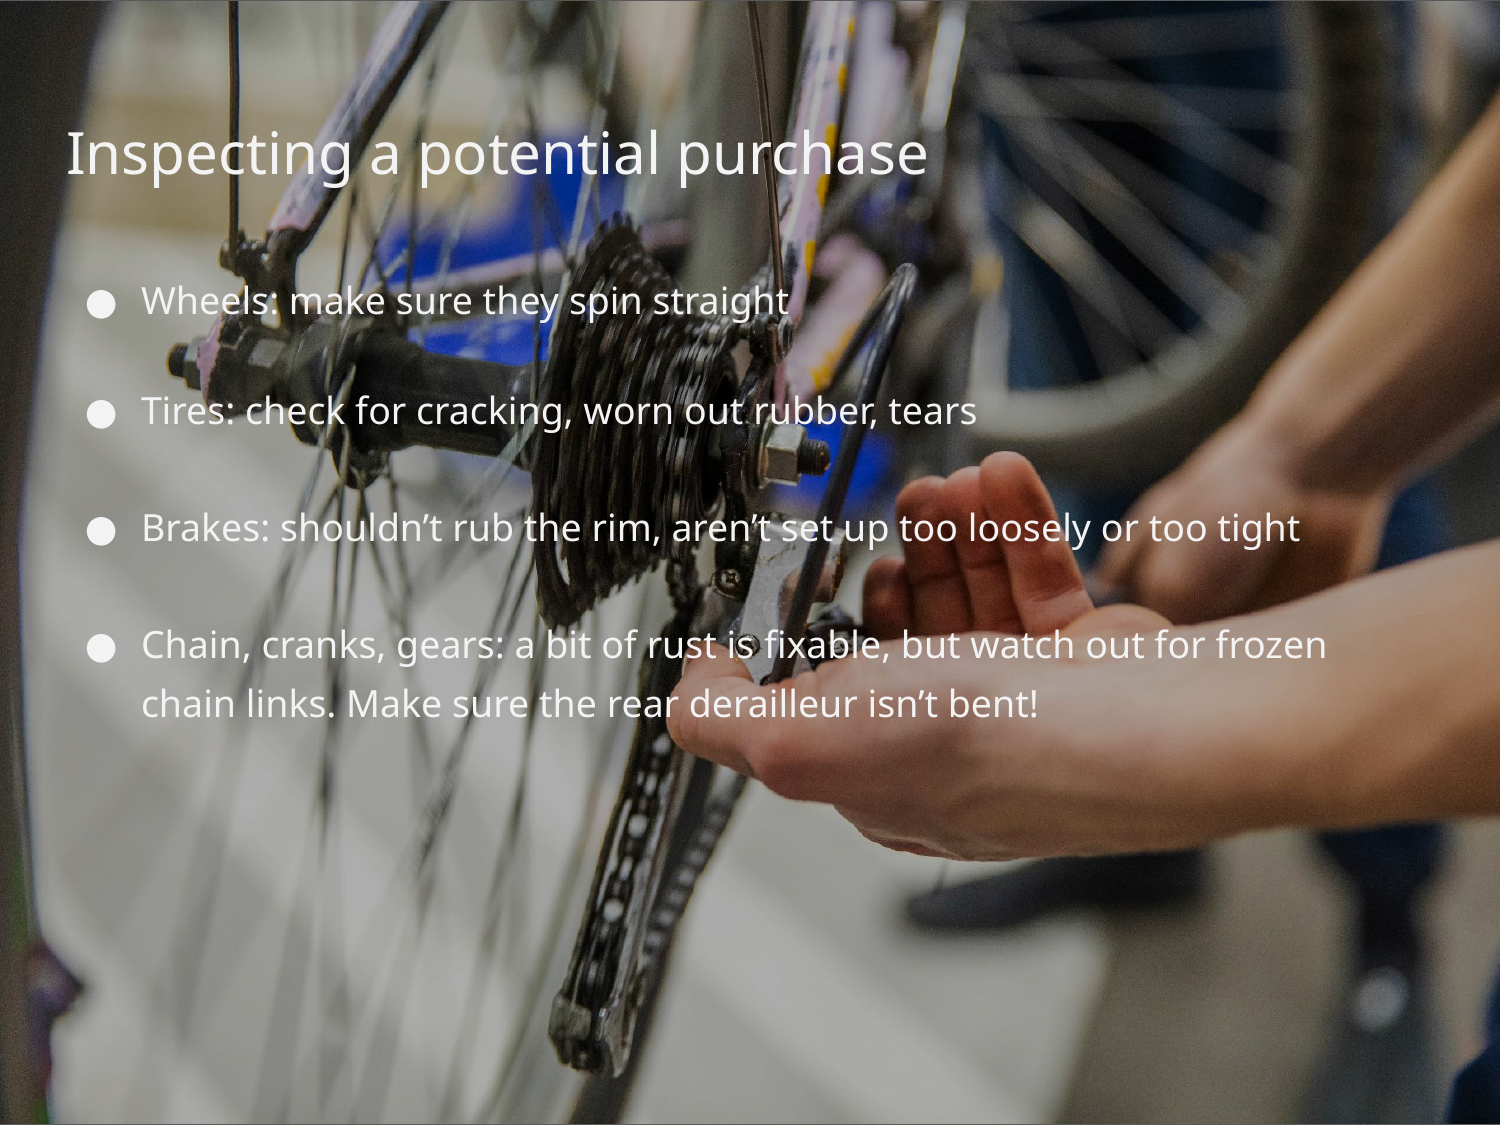

# Inspecting a potential purchase
Wheels: make sure they spin straight
Tires: check for cracking, worn out rubber, tears
Brakes: shouldn’t rub the rim, aren’t set up too loosely or too tight
Chain, cranks, gears: a bit of rust is fixable, but watch out for frozen chain links. Make sure the rear derailleur isn’t bent!